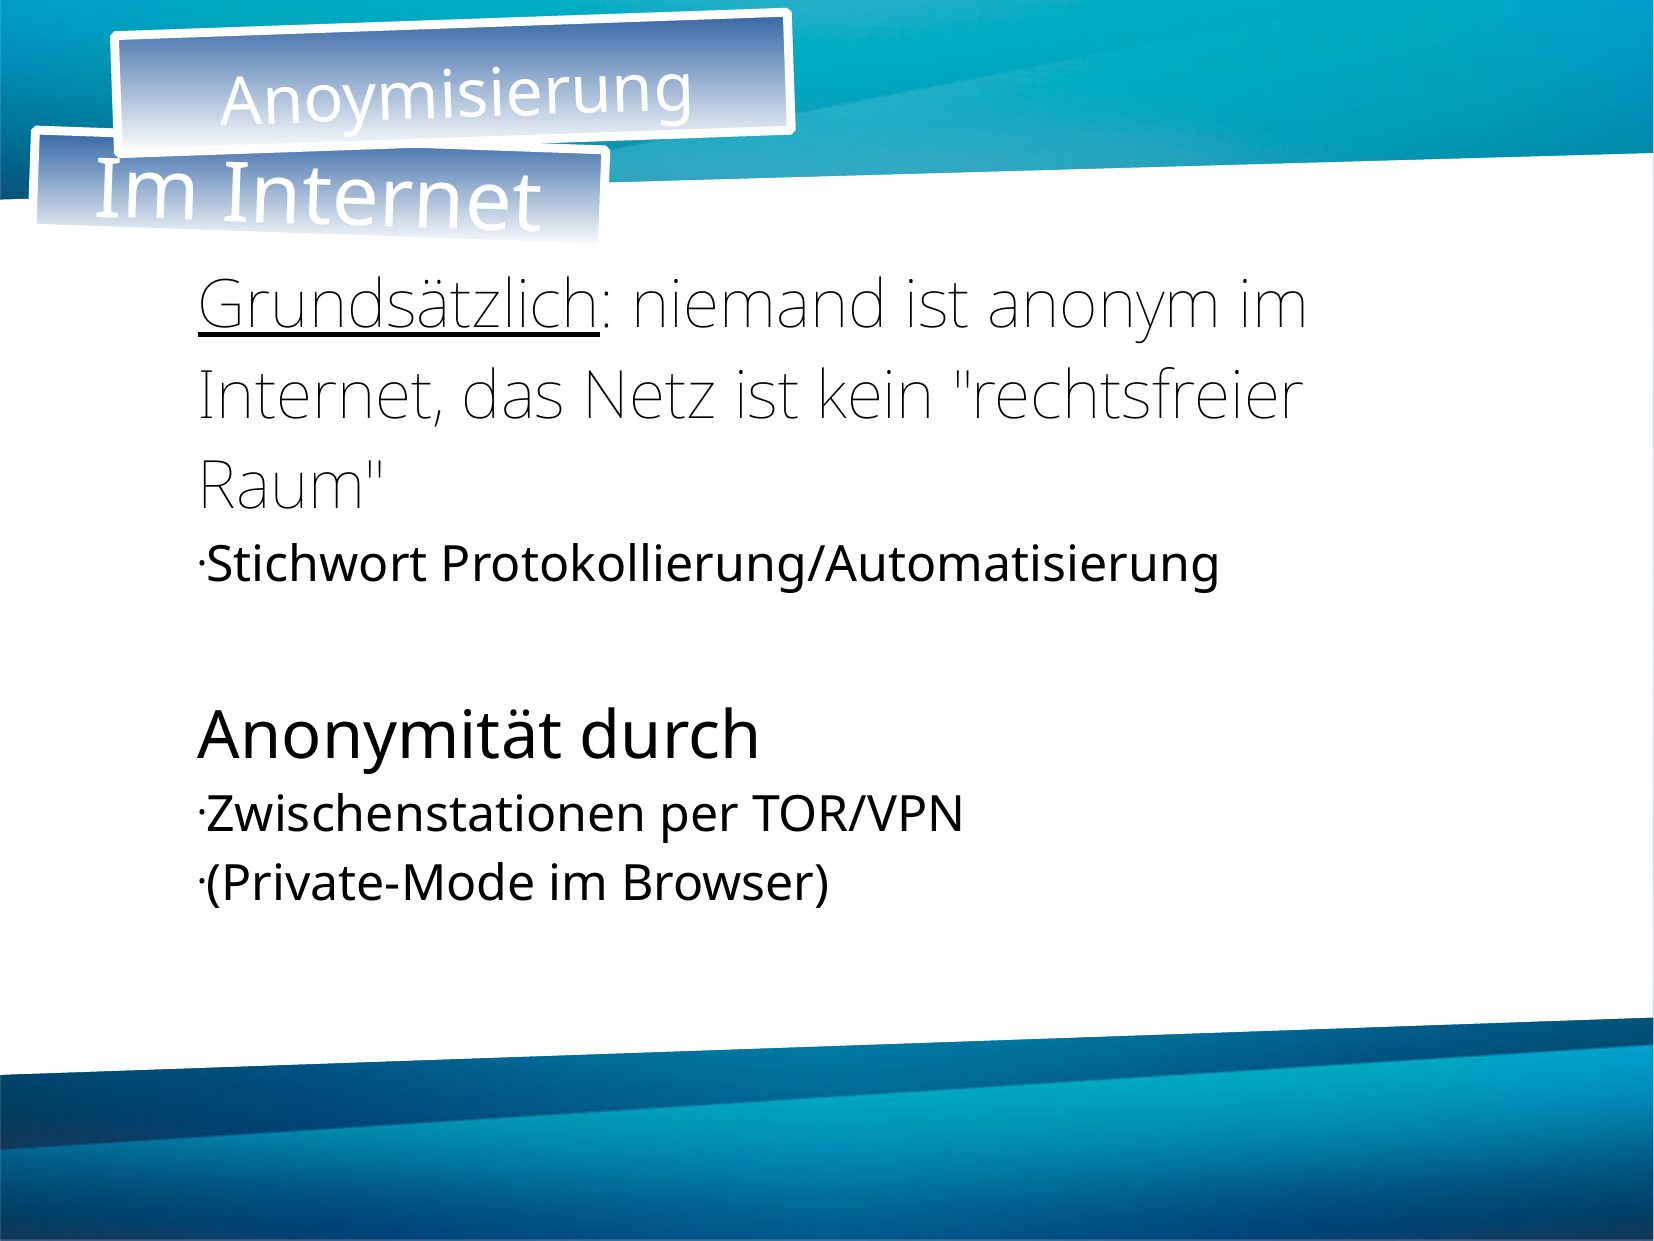

Anoymisierung
Im Internet
Grundsätzlich: niemand ist anonym im Internet, das Netz ist kein "rechtsfreier Raum"
Stichwort Protokollierung/Automatisierung
Anonymität durch
Zwischenstationen per TOR/VPN
(Private-Mode im Browser)